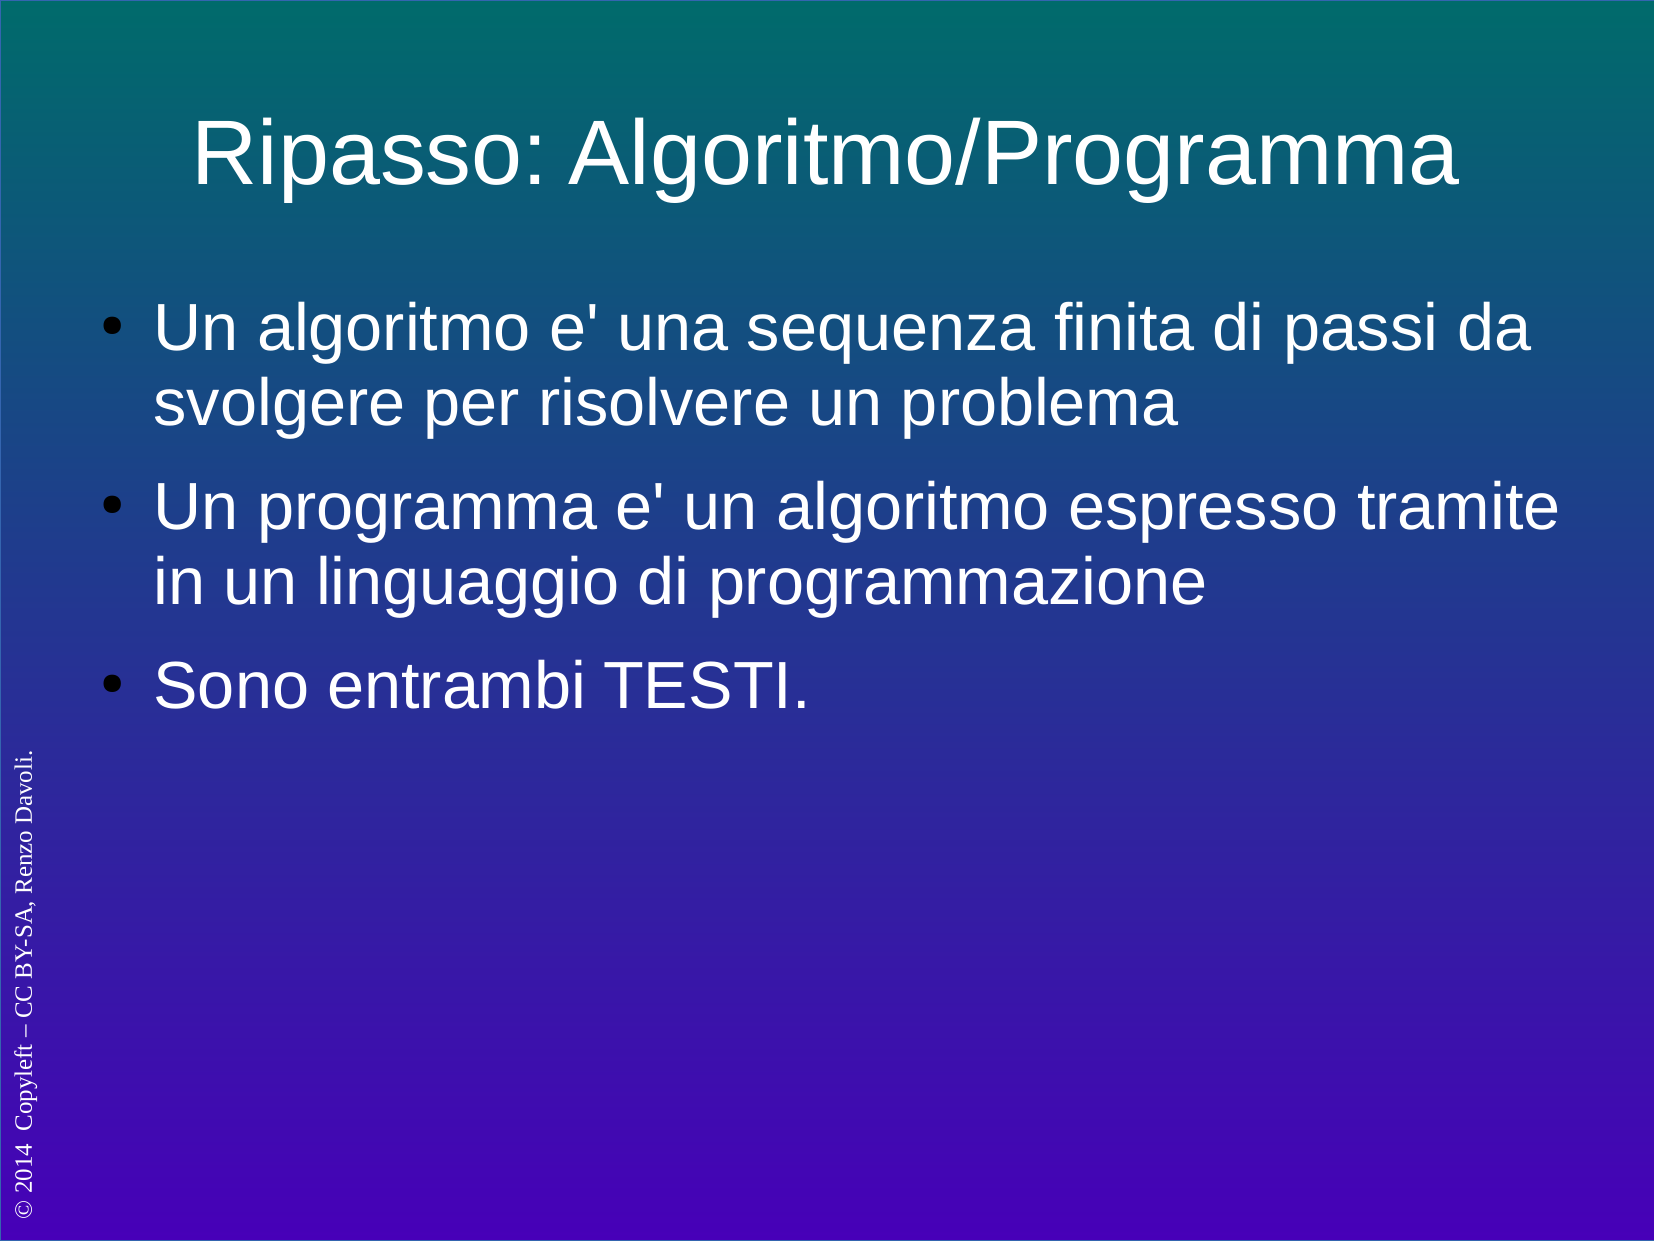

# Ripasso: Algoritmo/Programma
Un algoritmo e' una sequenza finita di passi da svolgere per risolvere un problema
Un programma e' un algoritmo espresso tramite in un linguaggio di programmazione
Sono entrambi TESTI.